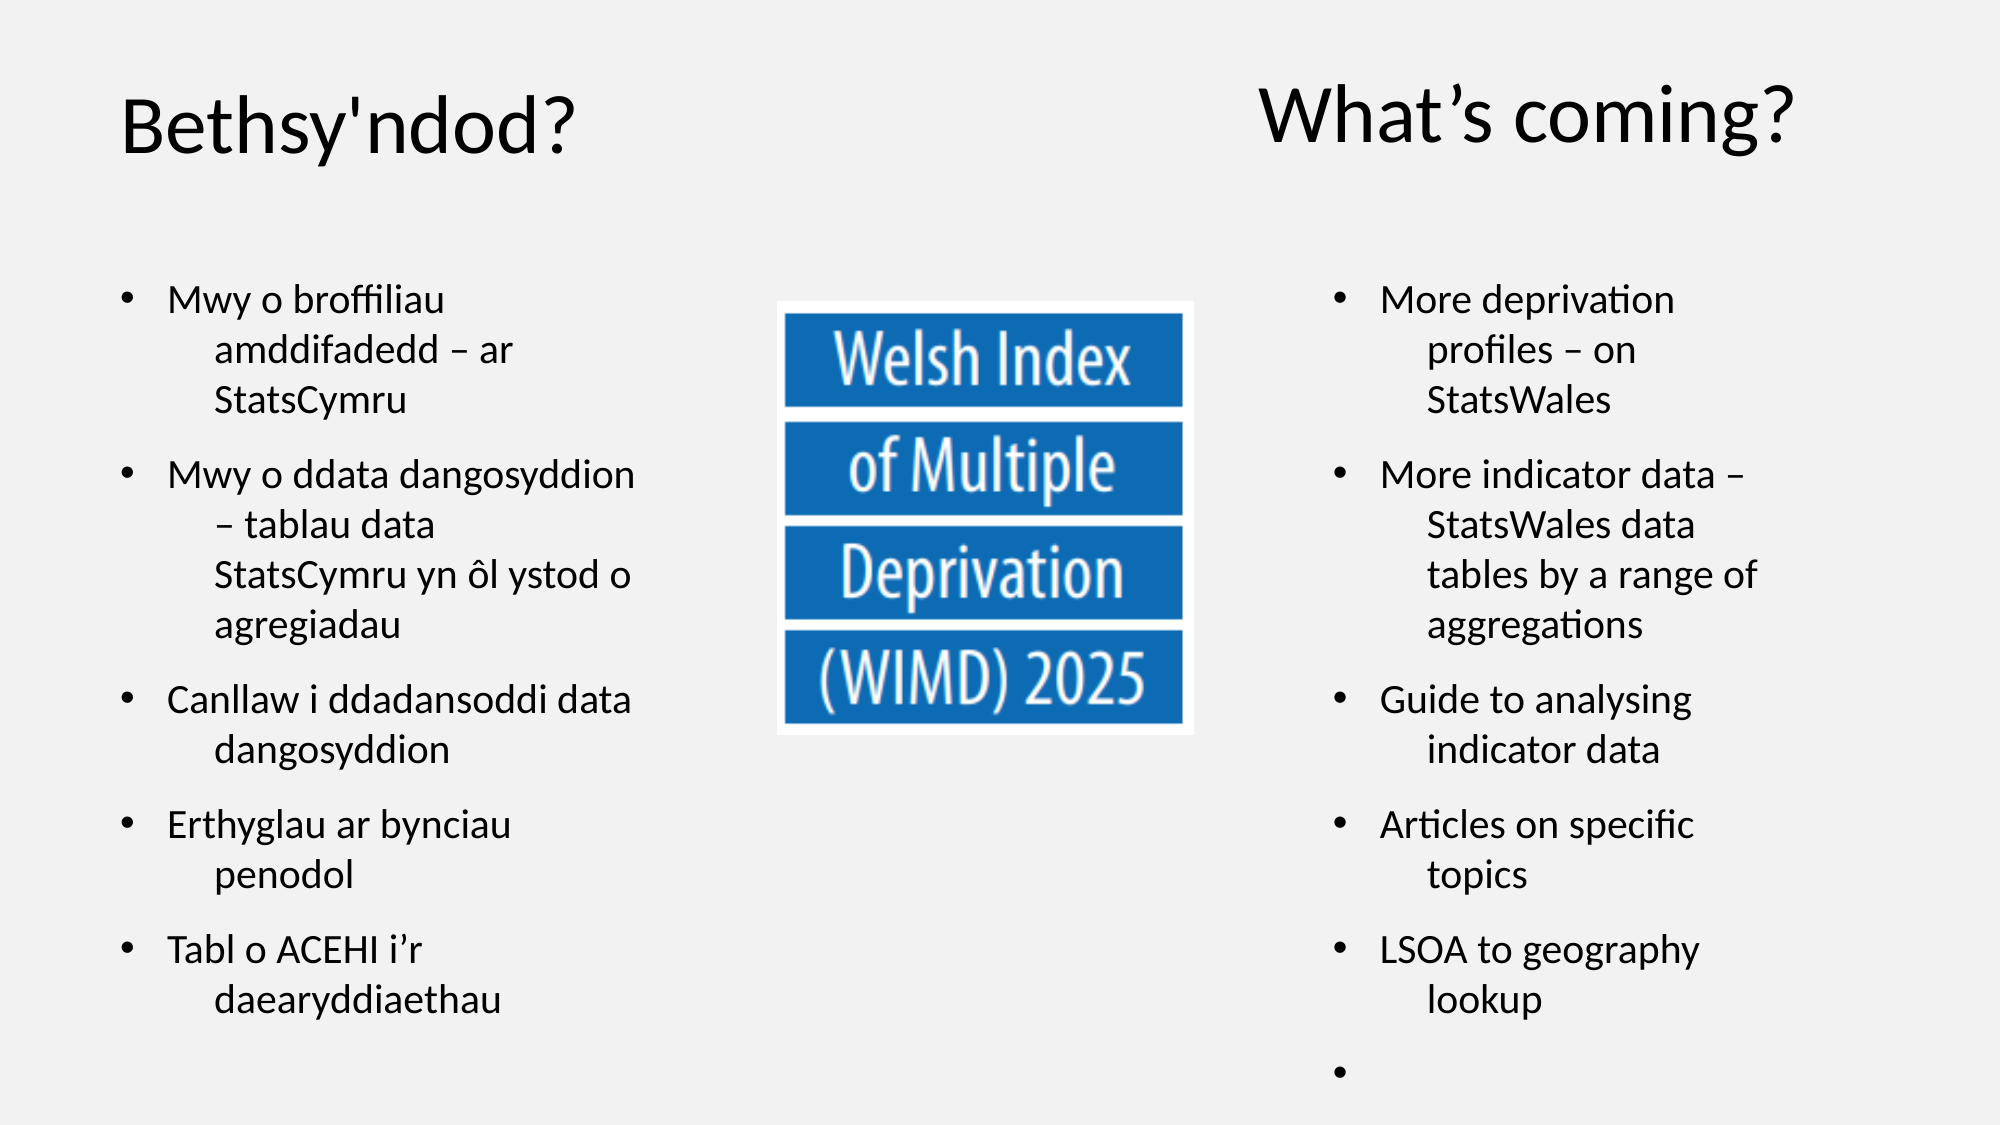

Bethsy'ndod?
# What’s coming?
Mwy o broffiliau amddifadedd – ar StatsCymru
Mwy o ddata dangosyddion – tablau data StatsCymru yn ôl ystod o agregiadau
Canllaw i ddadansoddi data dangosyddion
Erthyglau ar bynciau penodol
Tabl o ACEHI i’r daearyddiaethau
More deprivation profiles – on StatsWales
More indicator data – StatsWales data tables by a range of aggregations
Guide to analysing indicator data
Articles on specific topics
LSOA to geography lookup